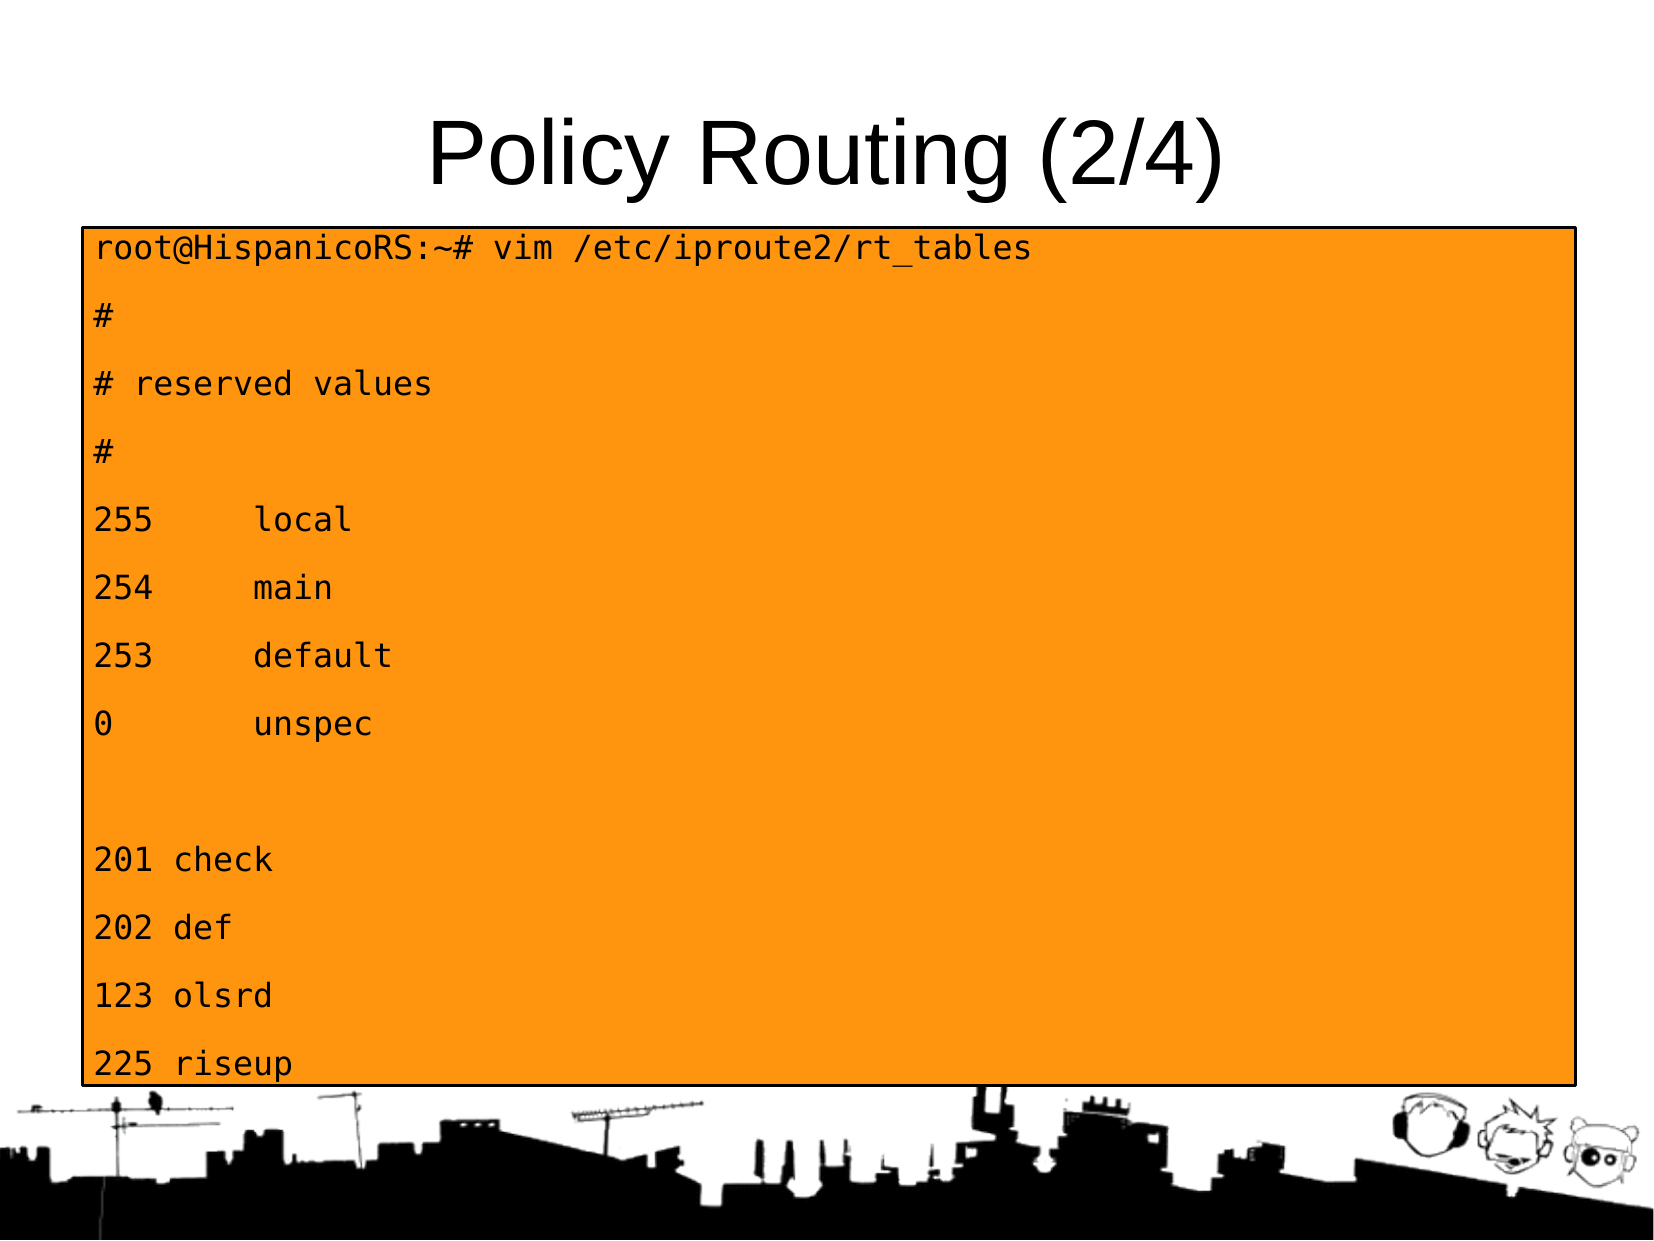

# Policy Routing (2/4)
root@HispanicoRS:~# vim /etc/iproute2/rt_tables
#
# reserved values
#
255 local
254 main
253 default
0 unspec
201 check
202 def
123 olsrd
225 riseup